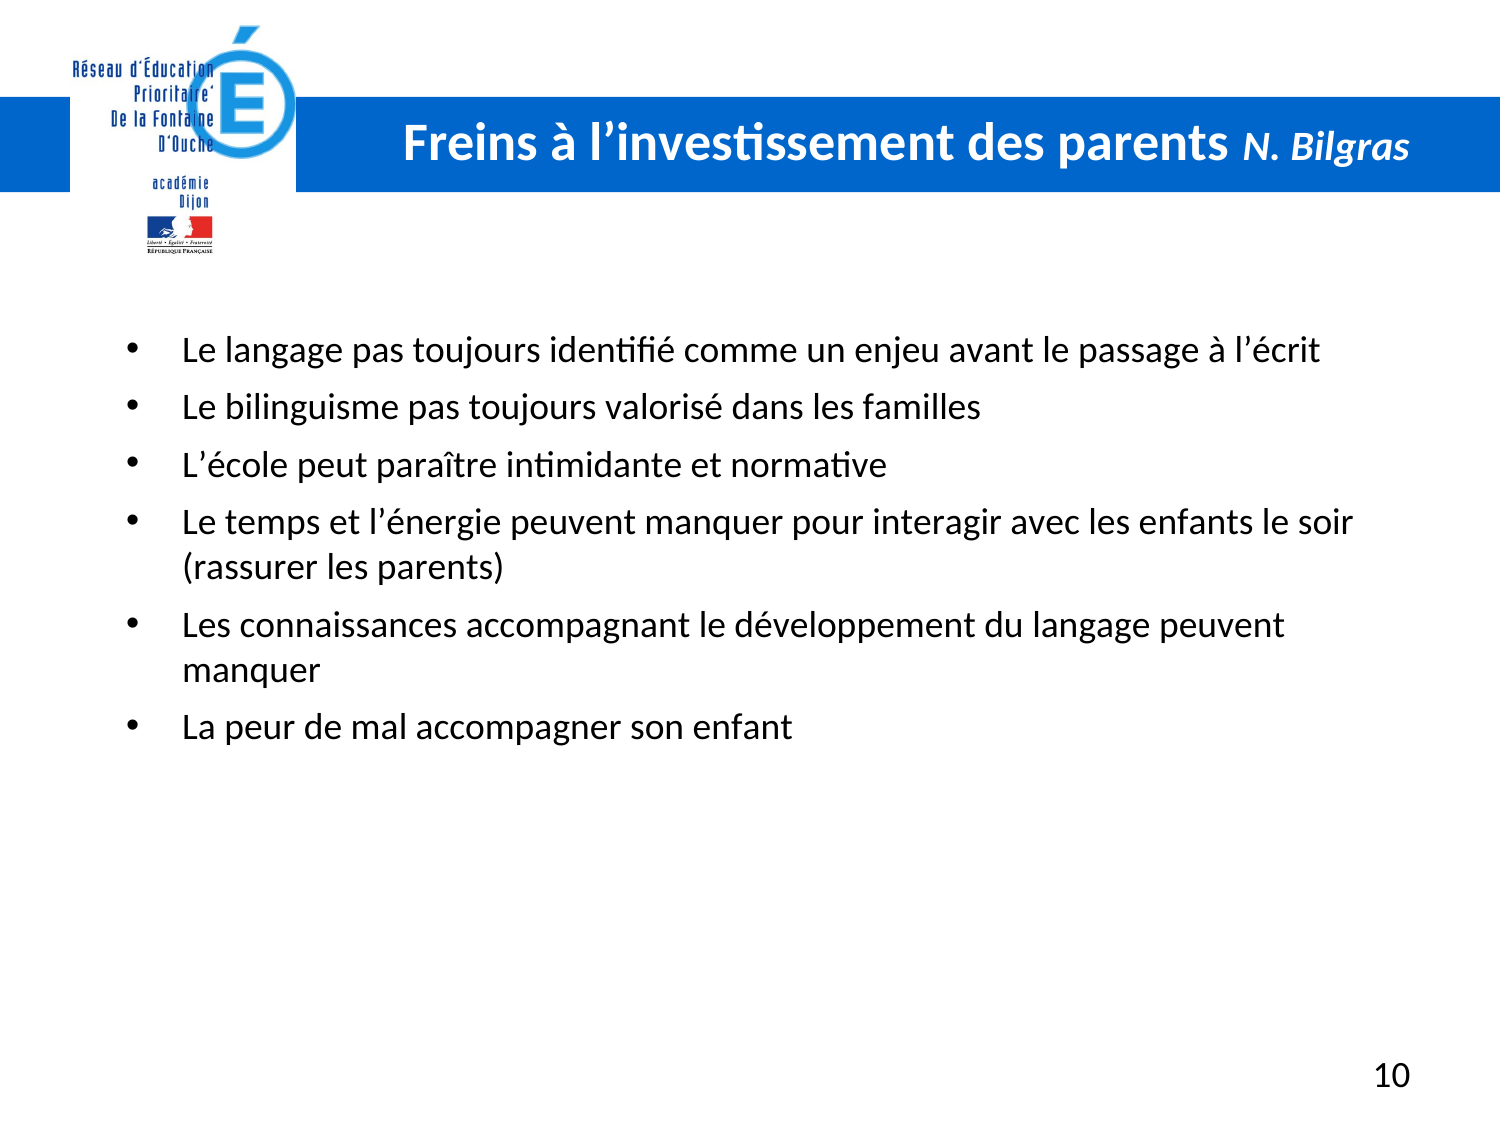

Freins à l’investissement des parents N. Bilgras
Le langage pas toujours identifié comme un enjeu avant le passage à l’écrit
Le bilinguisme pas toujours valorisé dans les familles
L’école peut paraître intimidante et normative
Le temps et l’énergie peuvent manquer pour interagir avec les enfants le soir (rassurer les parents)
Les connaissances accompagnant le développement du langage peuvent manquer
La peur de mal accompagner son enfant